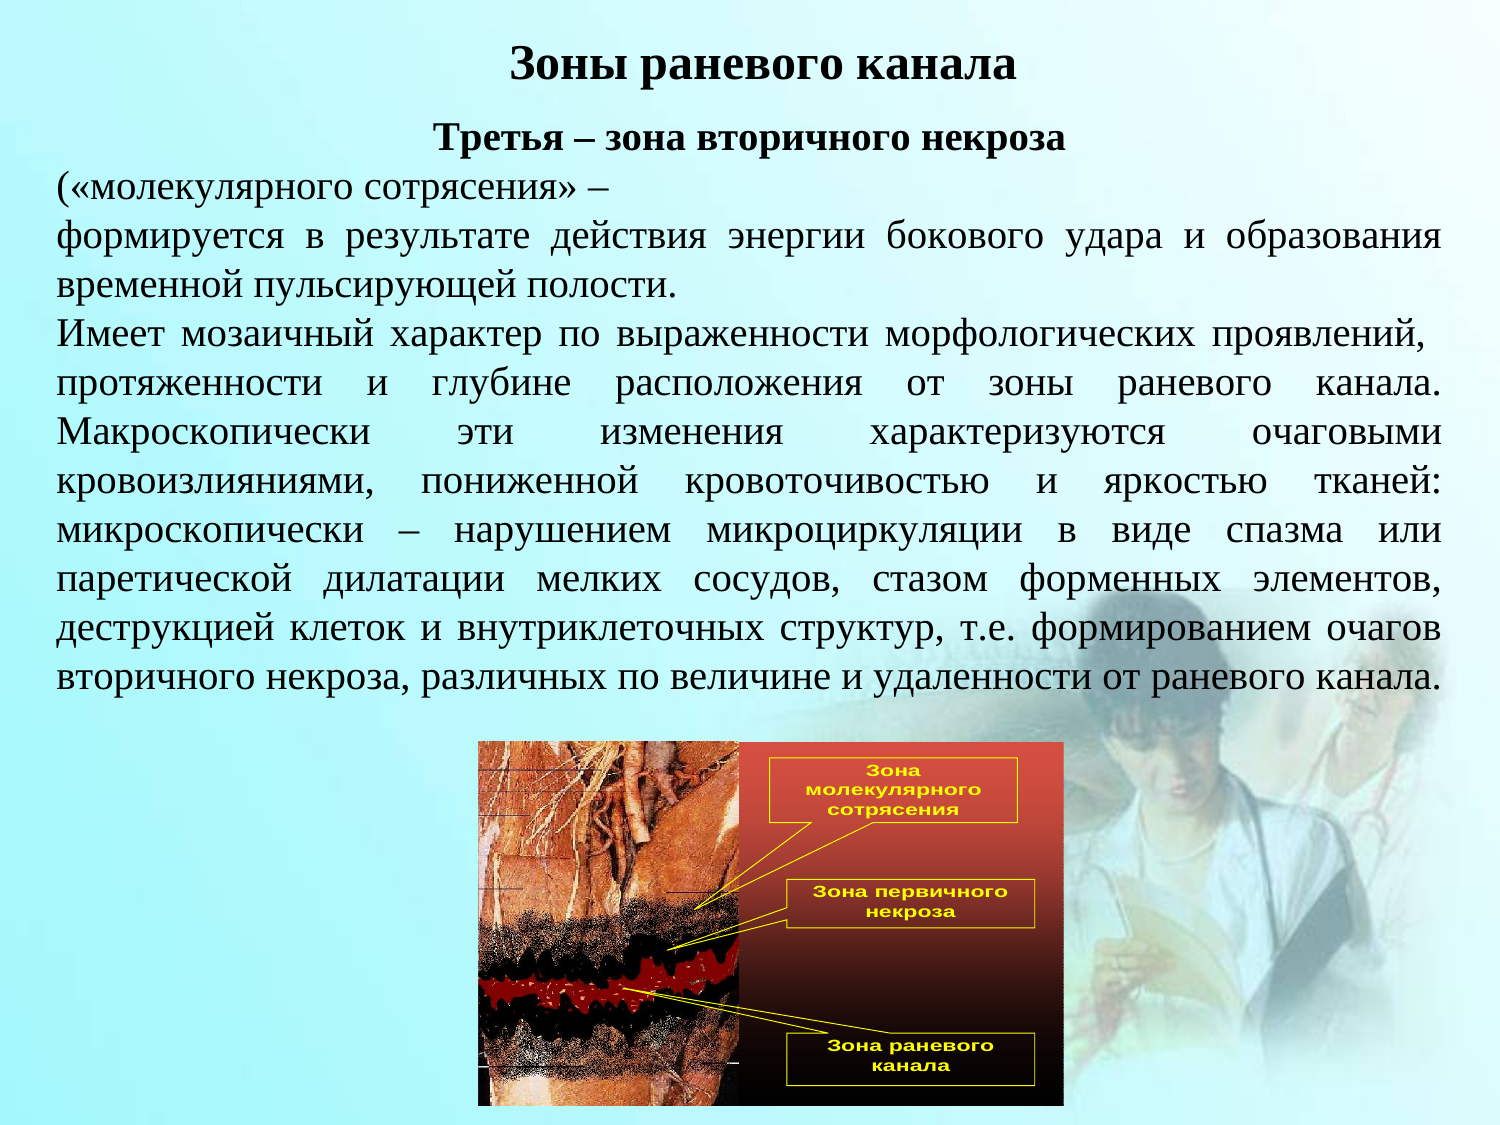

Зоны раневого канала
# Третья – зона вторичного некроза
(«молекулярного сотрясения» –
формируется в результате действия энергии бокового удара и образования временной пульсирующей полости.
Имеет мозаичный характер по выраженности морфологических проявлений, протяженности и глубине расположения от зоны раневого канала. Макроскопически эти изменения характеризуются очаговыми кровоизлияниями, пониженной кровоточивостью и яркостью тканей: микроскопически – нарушением микроциркуляции в виде спазма или паретической дилатации мелких сосудов, стазом форменных элементов, деструкцией клеток и внутриклеточных структур, т.е. формированием очагов вторичного некроза, различных по величине и удаленности от раневого канала.